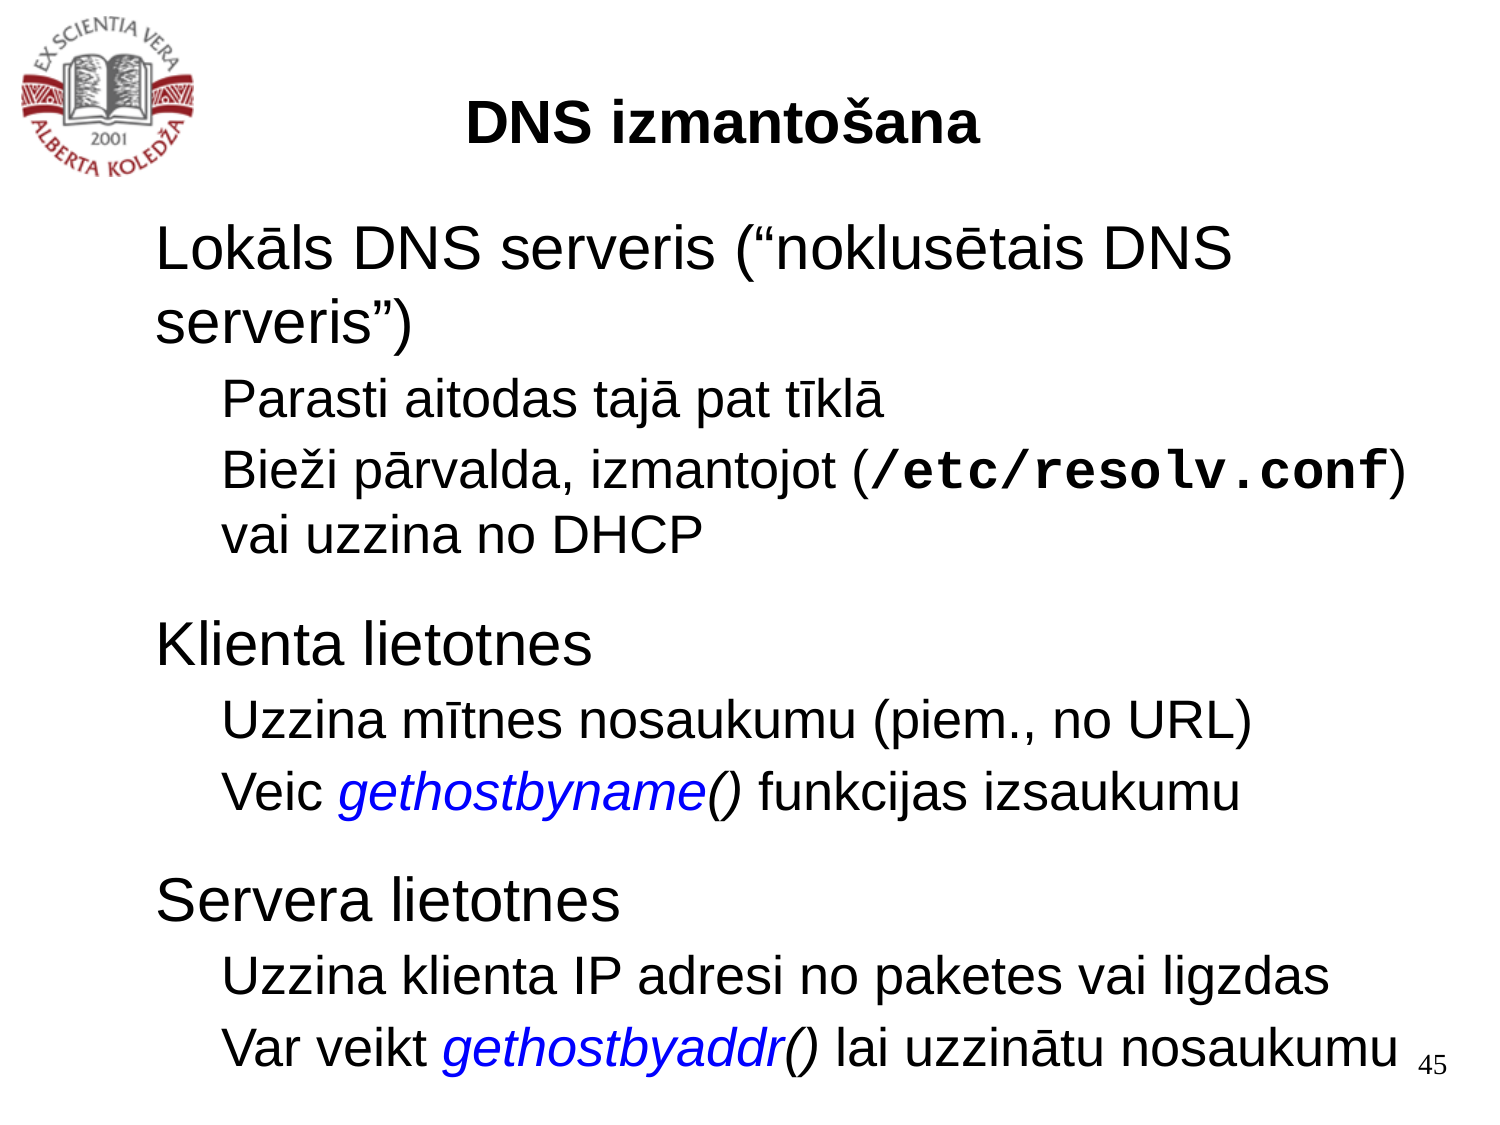

# DNS izmantošana
Lokāls DNS serveris (“noklusētais DNS serveris”)
Parasti aitodas tajā pat tīklā
Bieži pārvalda, izmantojot (/etc/resolv.conf) vai uzzina no DHCP
Klienta lietotnes
Uzzina mītnes nosaukumu (piem., no URL)
Veic gethostbyname() funkcijas izsaukumu
Servera lietotnes
Uzzina klienta IP adresi no paketes vai ligzdas
Var veikt gethostbyaddr() lai uzzinātu nosaukumu